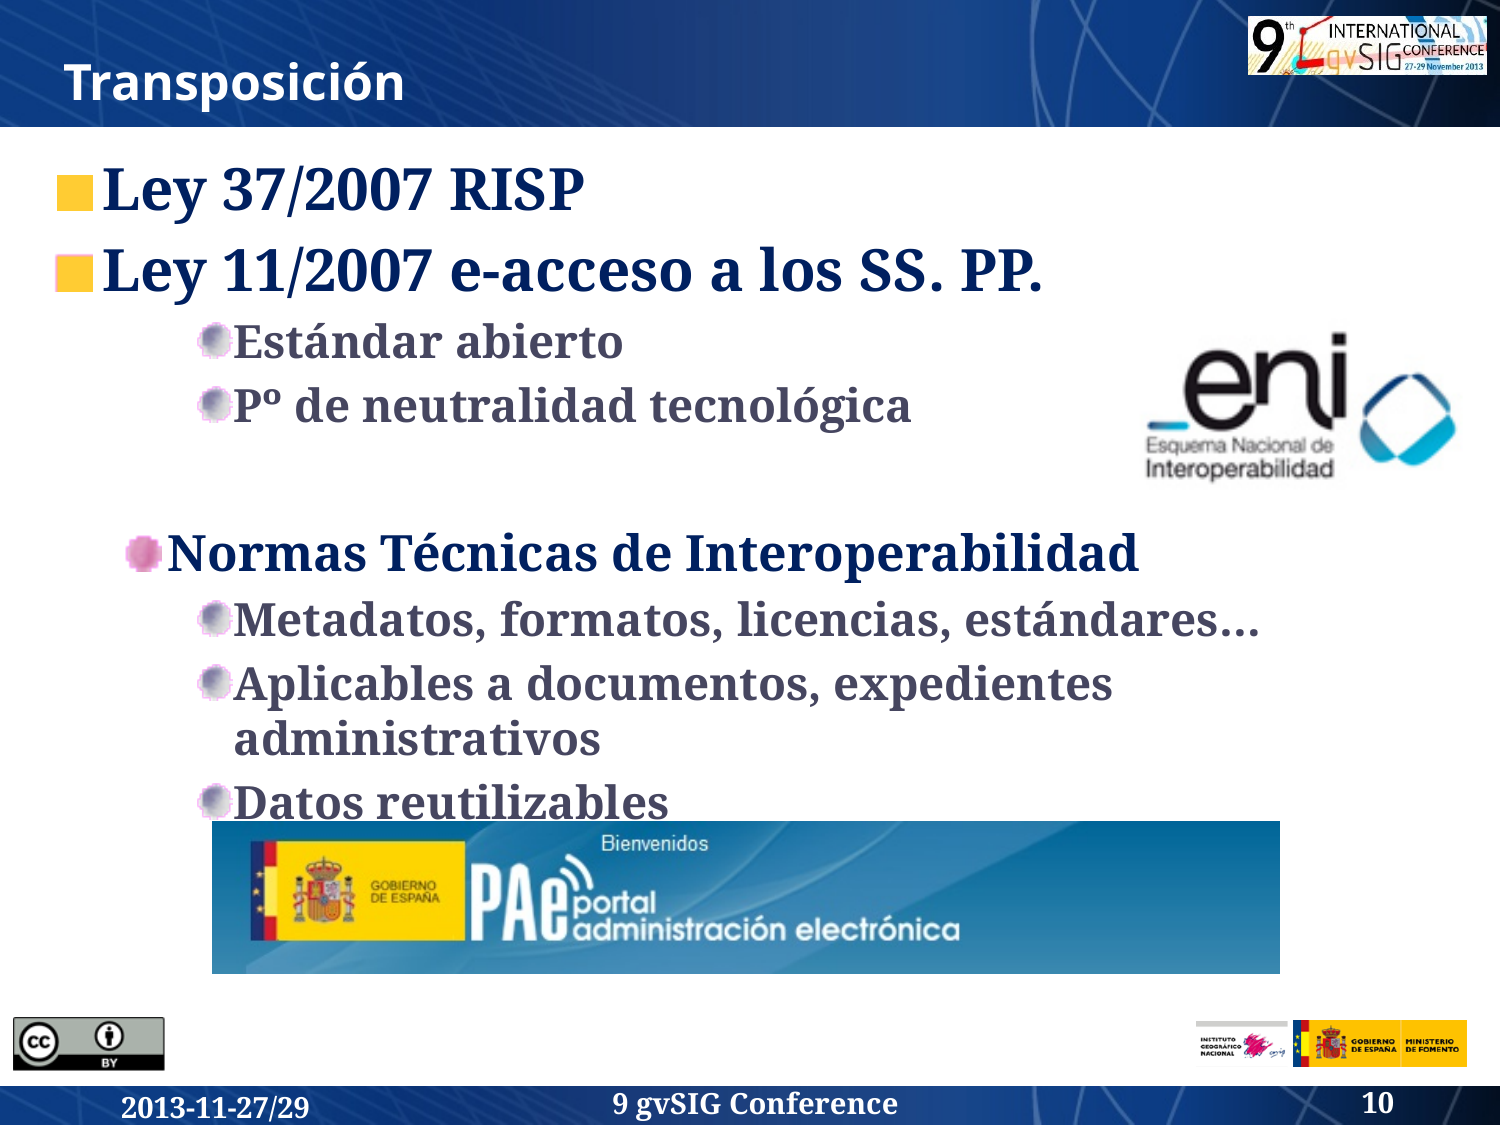

# Transposición
Ley 37/2007 RISP
Ley 11/2007 e-acceso a los SS. PP.
Estándar abierto
Pº de neutralidad tecnológica
Normas Técnicas de Interoperabilidad
Metadatos, formatos, licencias, estándares…
Aplicables a documentos, expedientes administrativos
Datos reutilizables